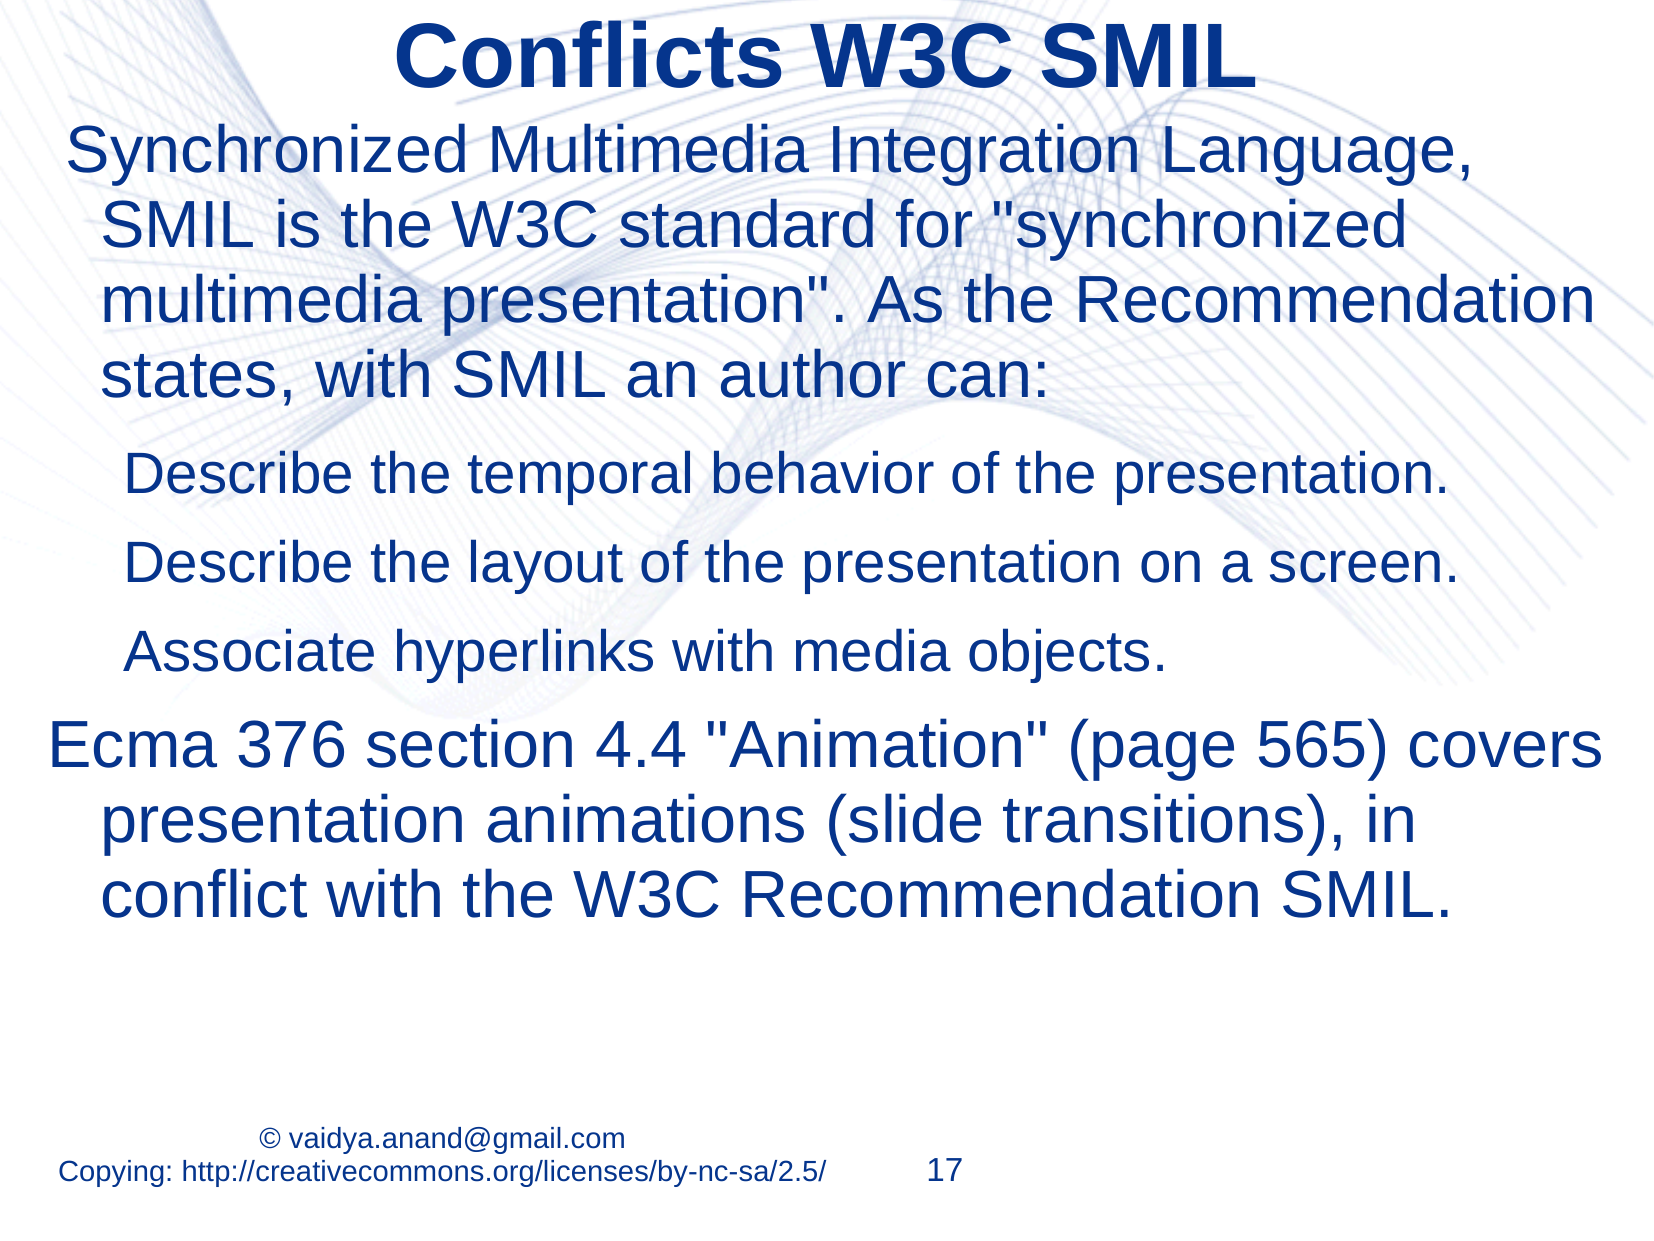

# Conflicts W3C SMIL
 Synchronized Multimedia Integration Language, SMIL is the W3C standard for "synchronized multimedia presentation". As the Recommendation states, with SMIL an author can:
Describe the temporal behavior of the presentation.
Describe the layout of the presentation on a screen.
Associate hyperlinks with media objects.
Ecma 376 section 4.4 "Animation" (page 565) covers presentation animations (slide transitions), in conflict with the W3C Recommendation SMIL.
http://www.broffice.org
17